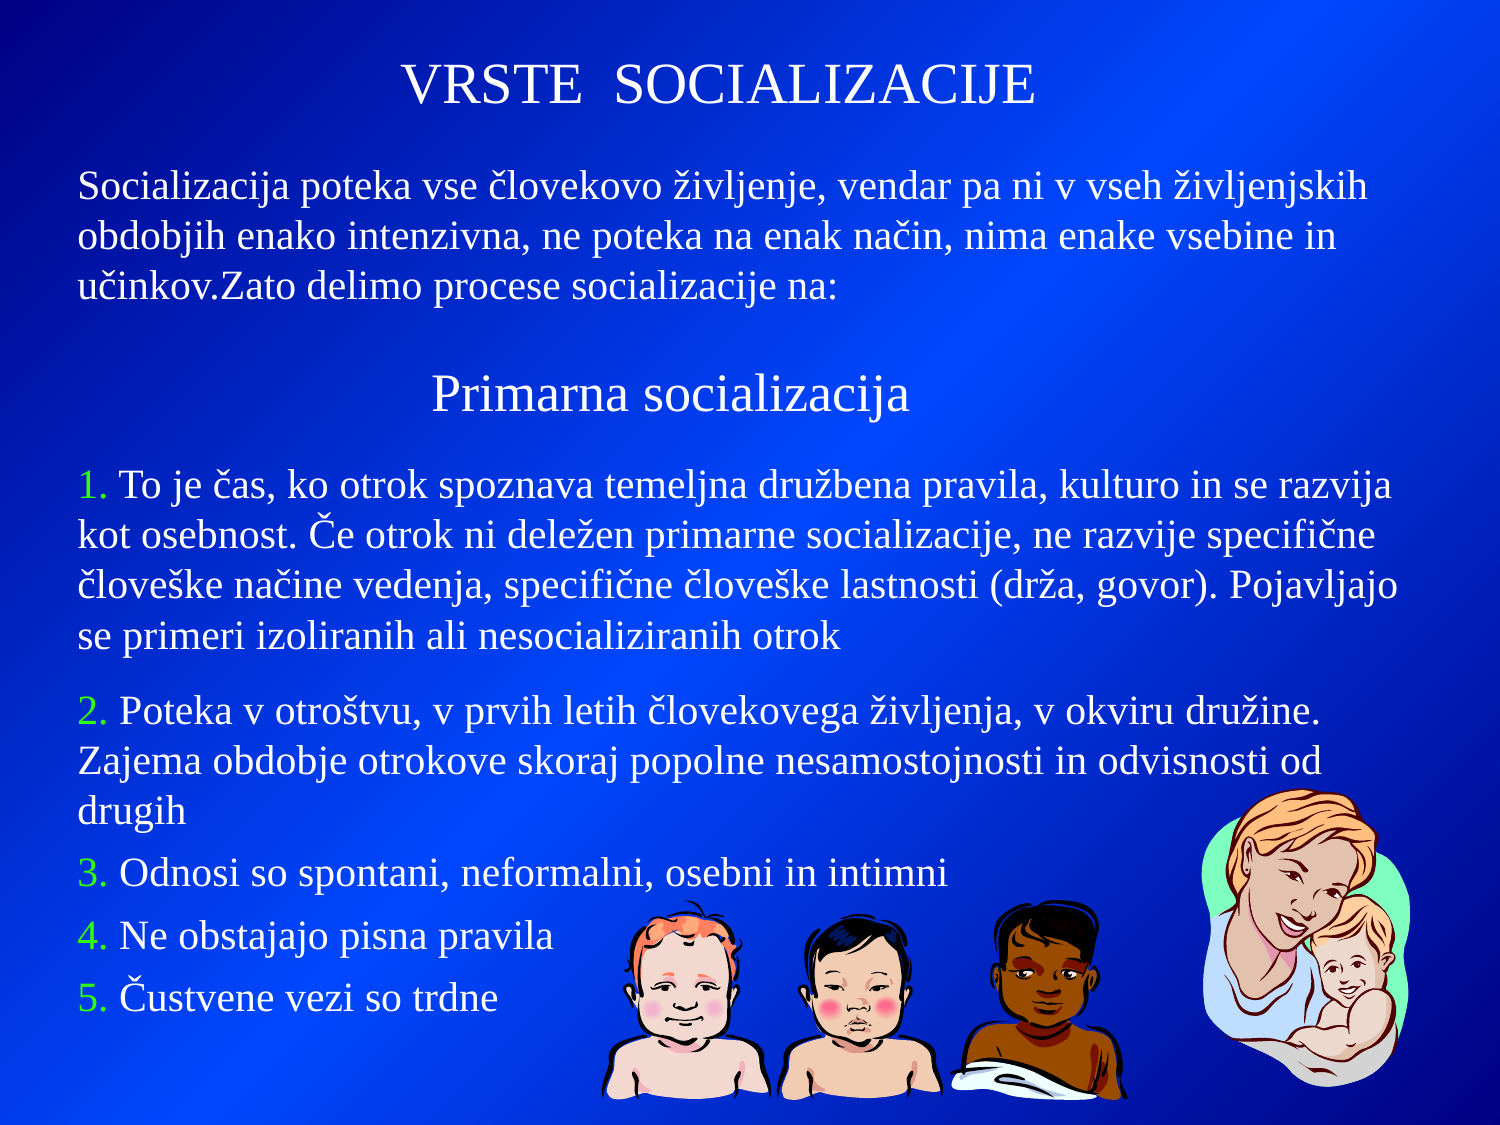

VRSTE SOCIALIZACIJE
Socializacija poteka vse človekovo življenje, vendar pa ni v vseh življenjskih obdobjih enako intenzivna, ne poteka na enak način, nima enake vsebine in učinkov.Zato delimo procese socializacije na:
 Primarna socializacija
1. To je čas, ko otrok spoznava temeljna družbena pravila, kulturo in se razvija kot osebnost. Če otrok ni deležen primarne socializacije, ne razvije specifične človeške načine vedenja, specifične človeške lastnosti (drža, govor). Pojavljajo se primeri izoliranih ali nesocializiranih otrok
2. Poteka v otroštvu, v prvih letih človekovega življenja, v okviru družine. Zajema obdobje otrokove skoraj popolne nesamostojnosti in odvisnosti od drugih
3. Odnosi so spontani, neformalni, osebni in intimni
4. Ne obstajajo pisna pravila
5. Čustvene vezi so trdne